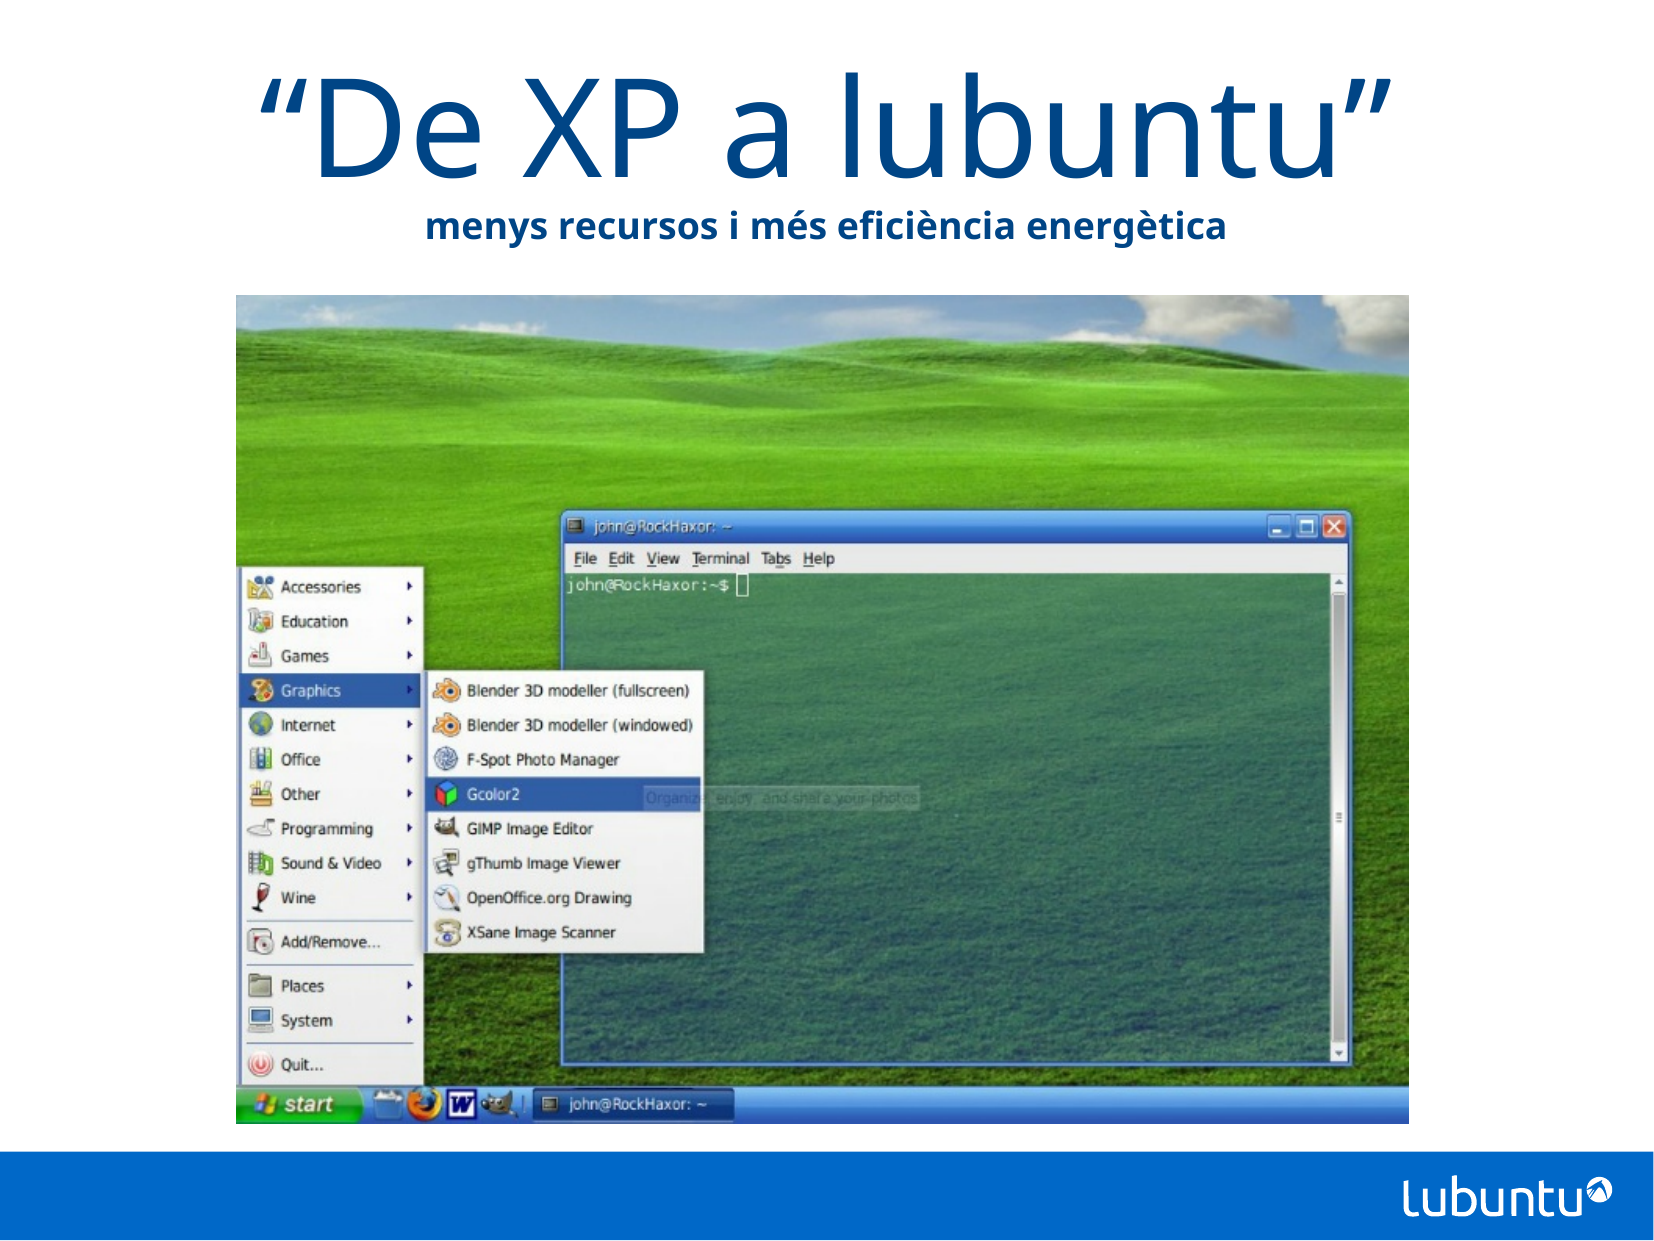

# “De XP a lubuntu” menys recursos i més eficiència energètica
 14.04 LTS
 Què us ofereix Lubuntu ?